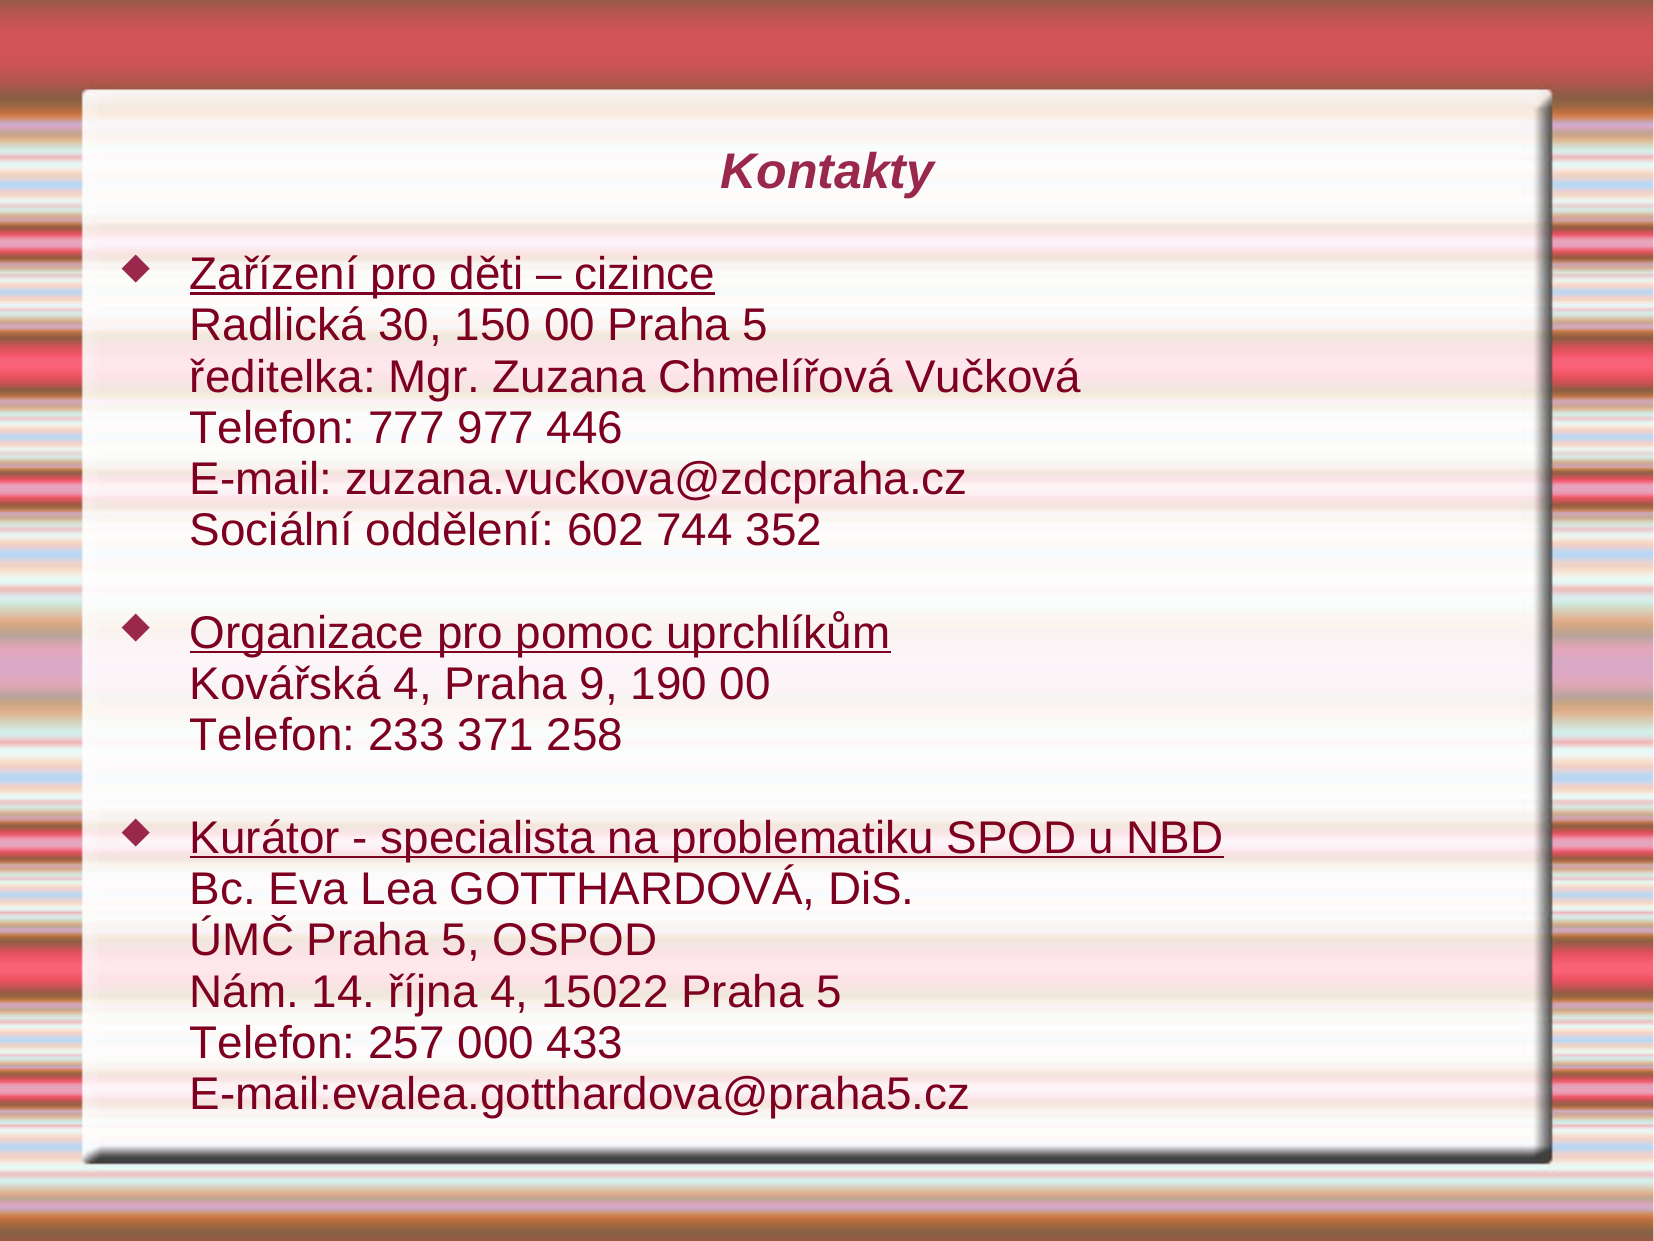

# Kontakty
Zařízení pro děti – cizince
Radlická 30, 150 00 Praha 5
ředitelka: Mgr. Zuzana Chmelířová Vučková
Telefon: 777 977 446
E-mail: zuzana.vuckova@zdcpraha.cz
Sociální oddělení: 602 744 352
Organizace pro pomoc uprchlíkům
Kovářská 4, Praha 9, 190 00
Telefon: 233 371 258
Kurátor - specialista na problematiku SPOD u NBD
Bc. Eva Lea GOTTHARDOVÁ, DiS.
ÚMČ Praha 5, OSPOD
Nám. 14. října 4, 15022 Praha 5
Telefon: 257 000 433
E-mail:evalea.gotthardova@praha5.cz